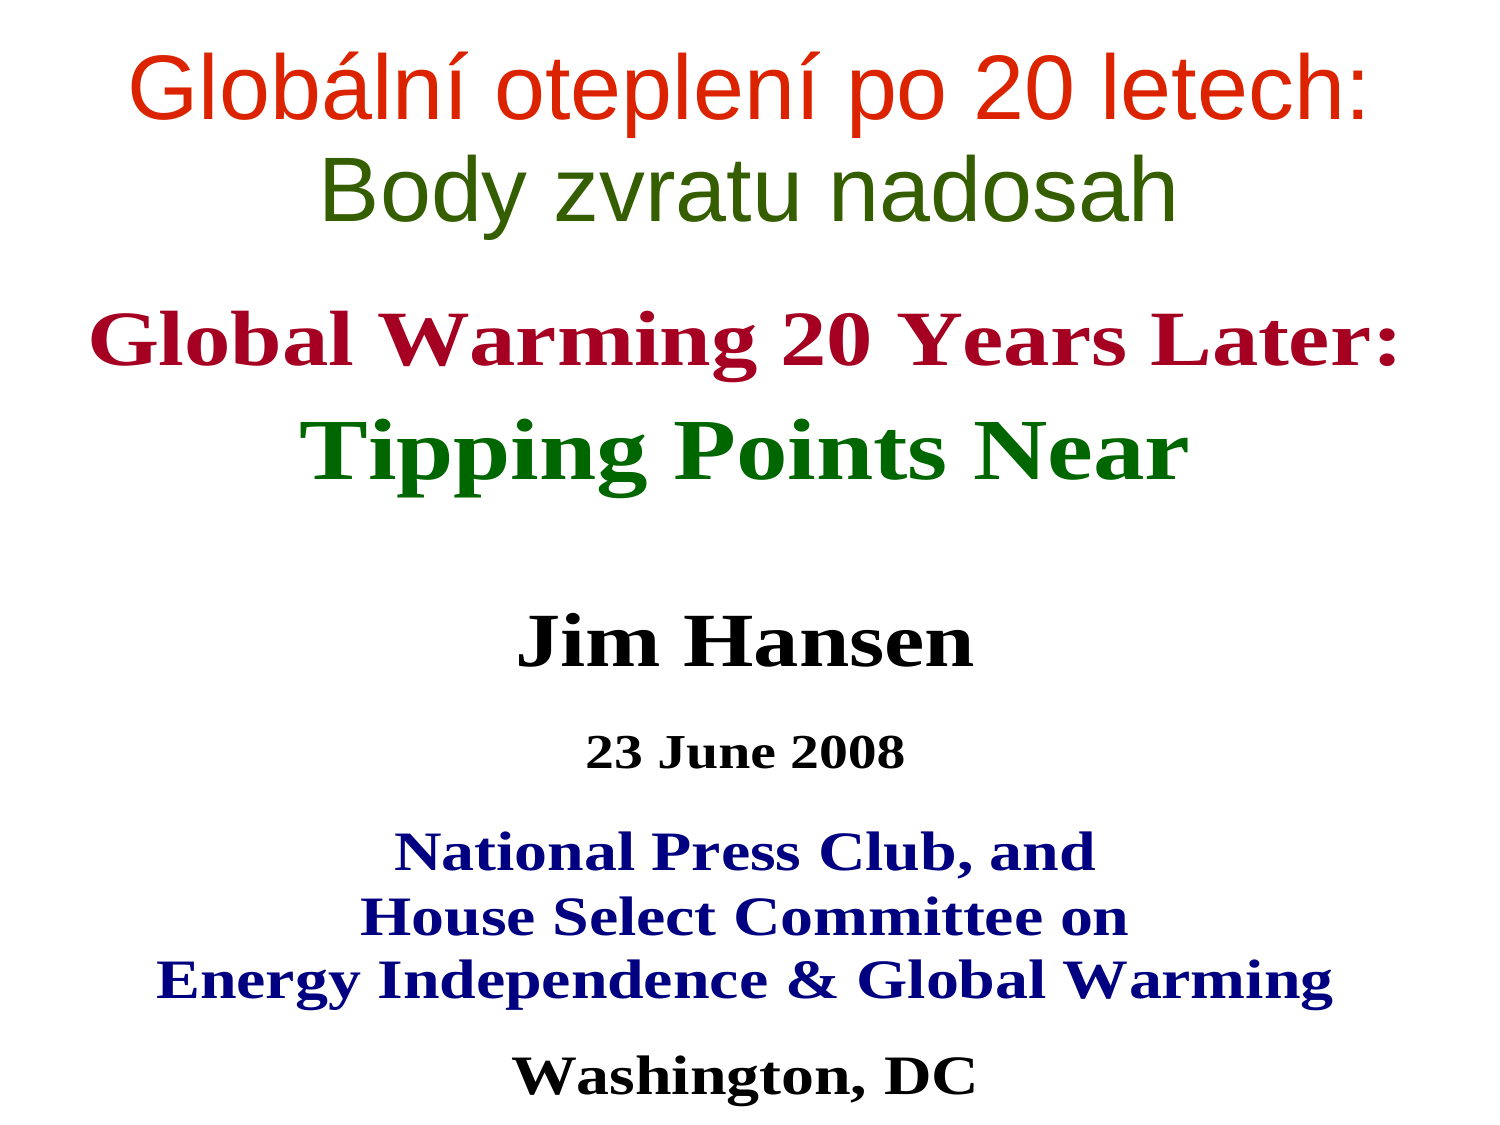

# Globální oteplení po 20 letech: Body zvratu nadosah